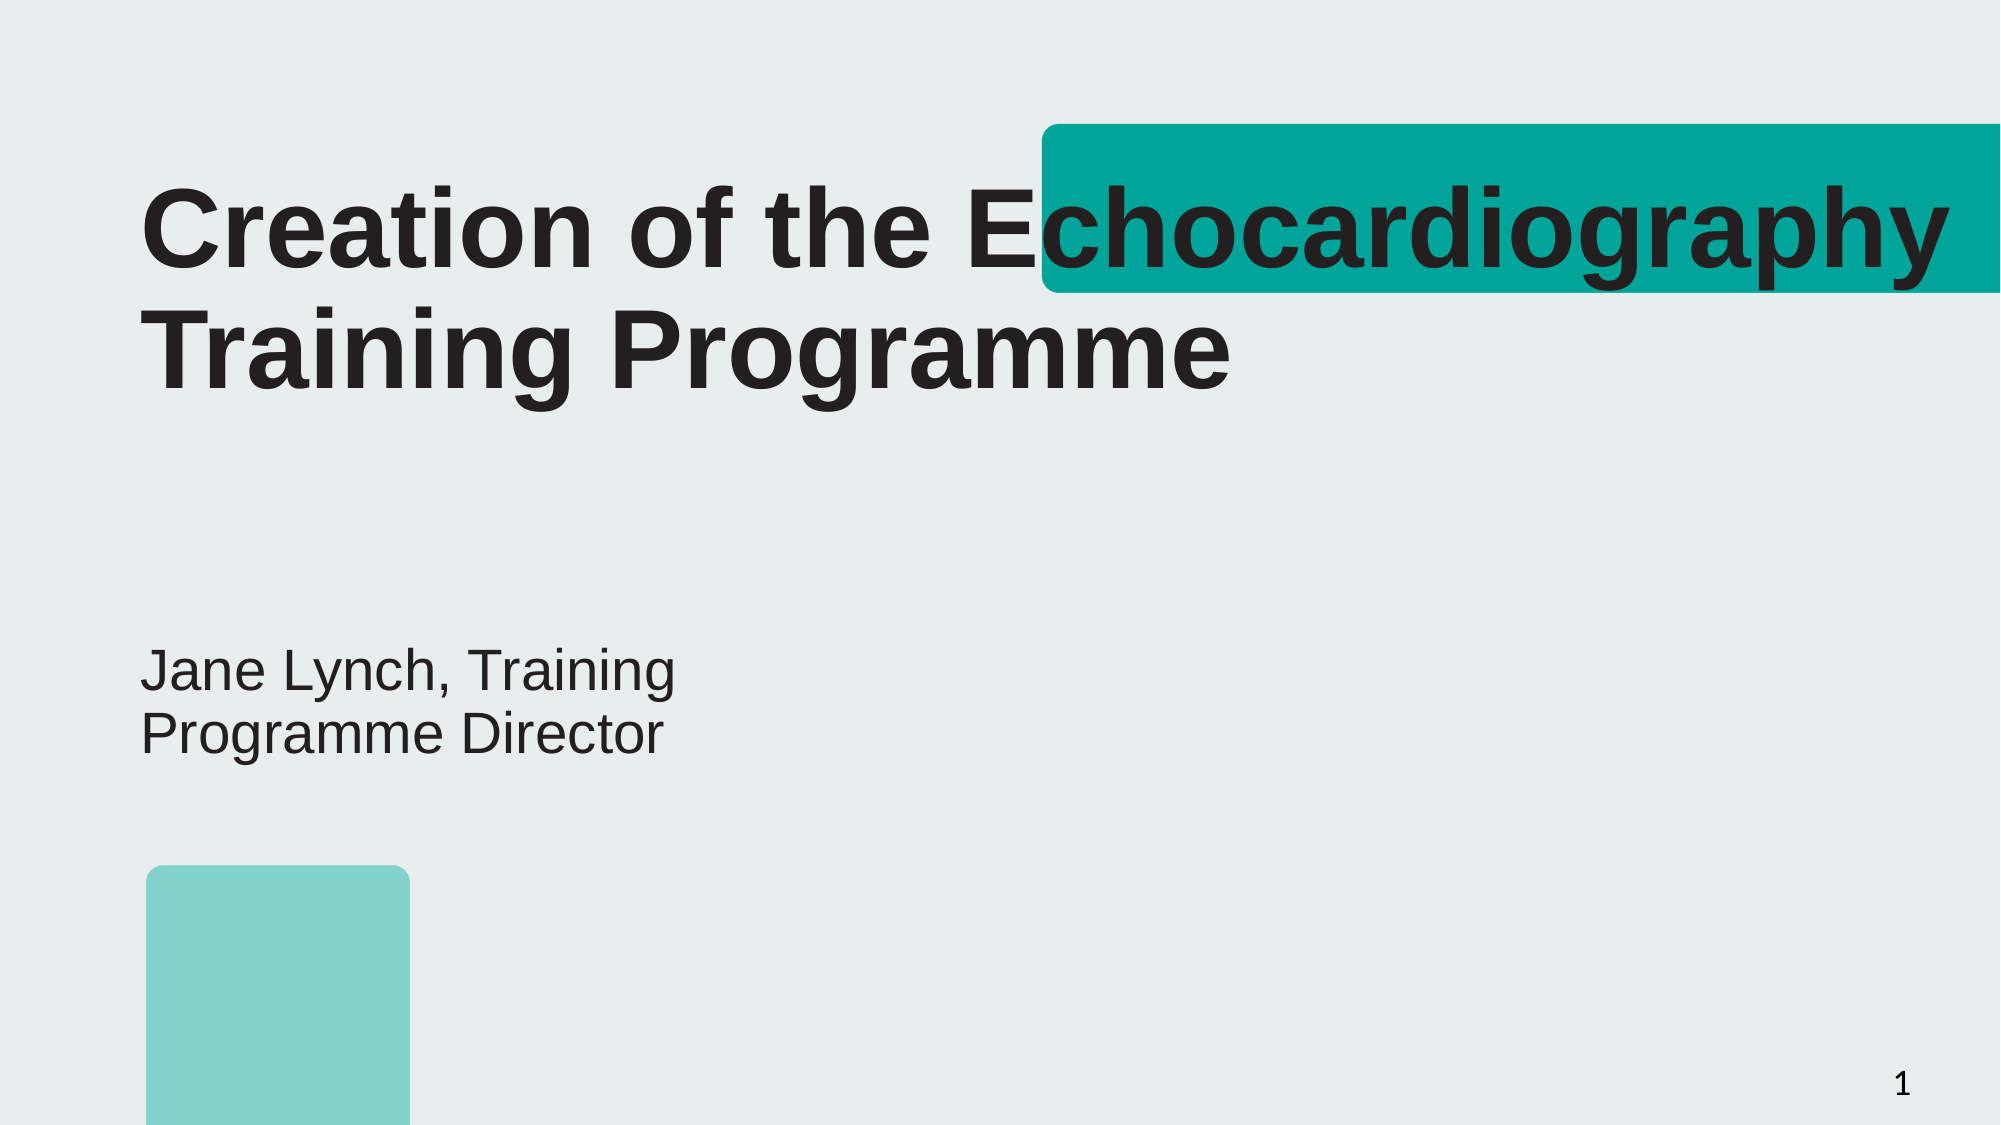

Creation of the Echocardiography Training Programme
# Jane Lynch, Training Programme Director